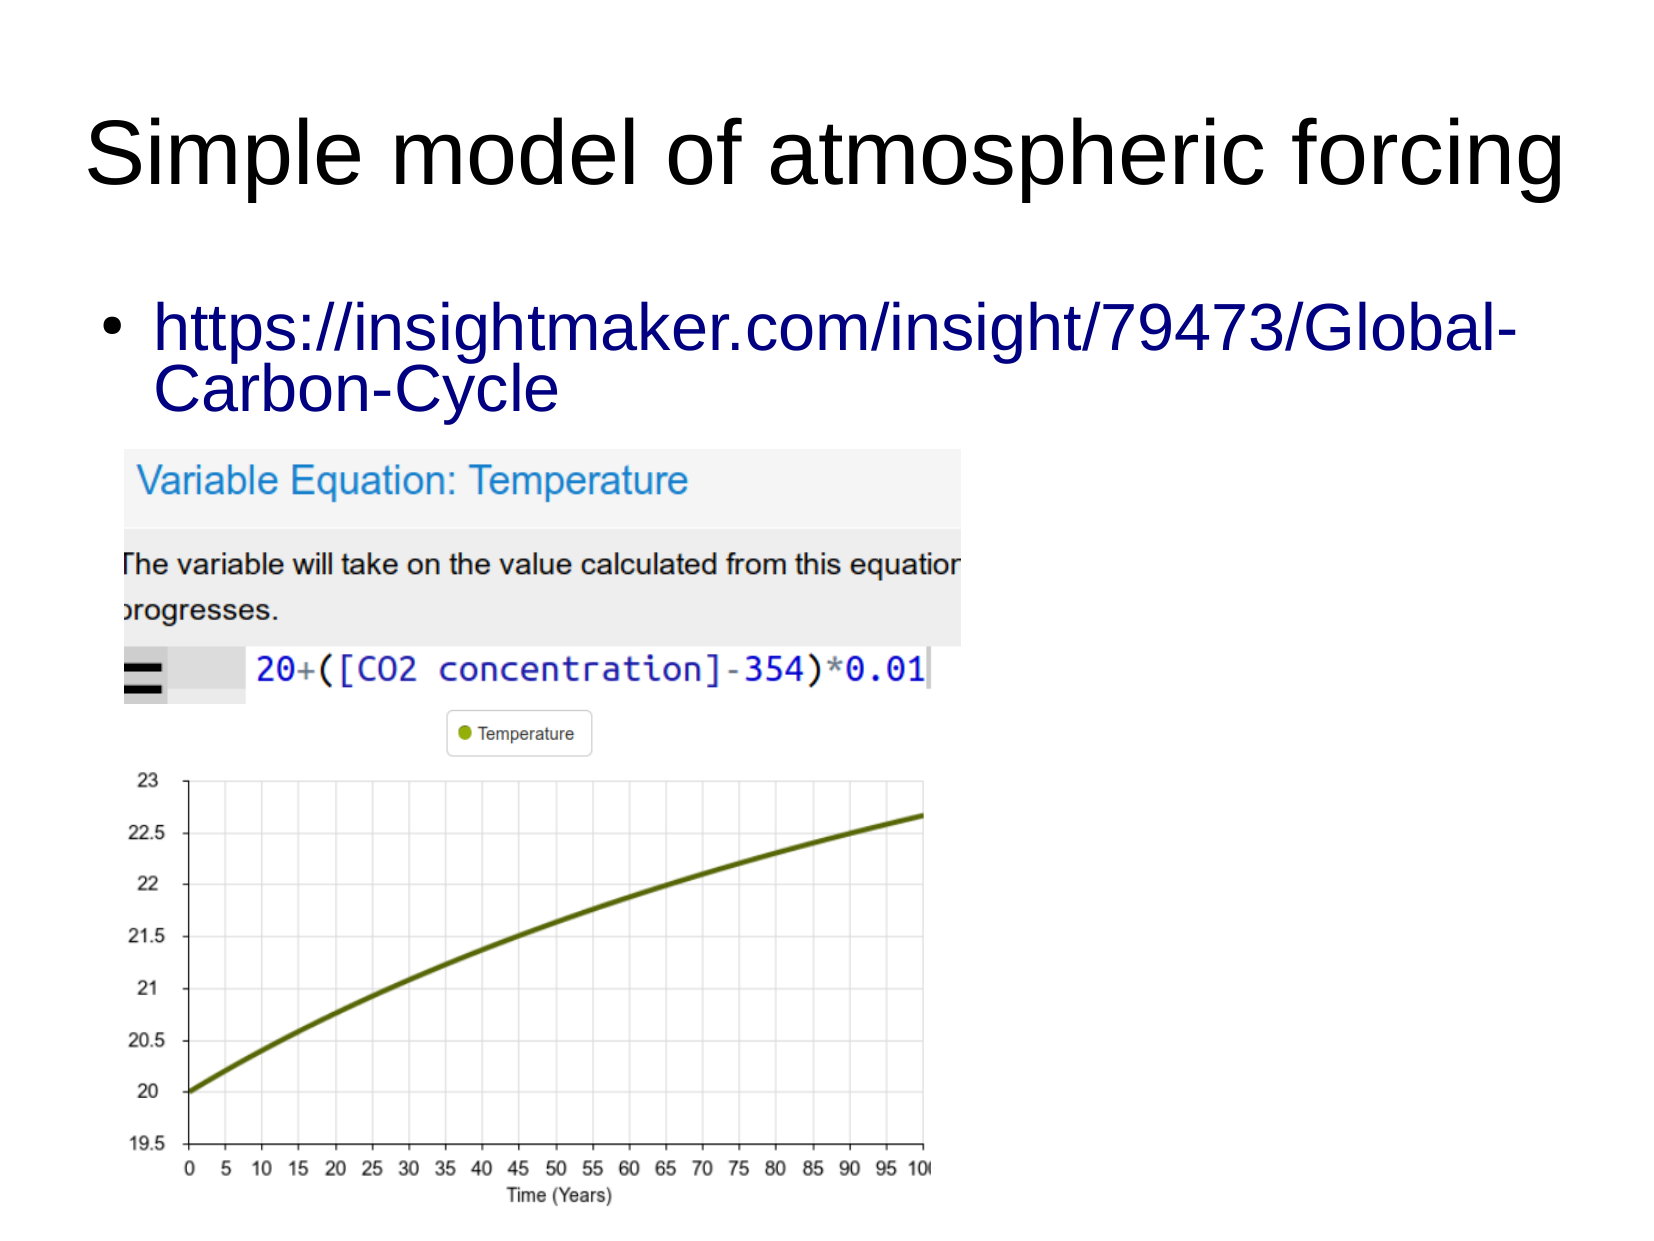

# Simple model of atmospheric forcing
https://insightmaker.com/insight/79473/Global-Carbon-Cycle